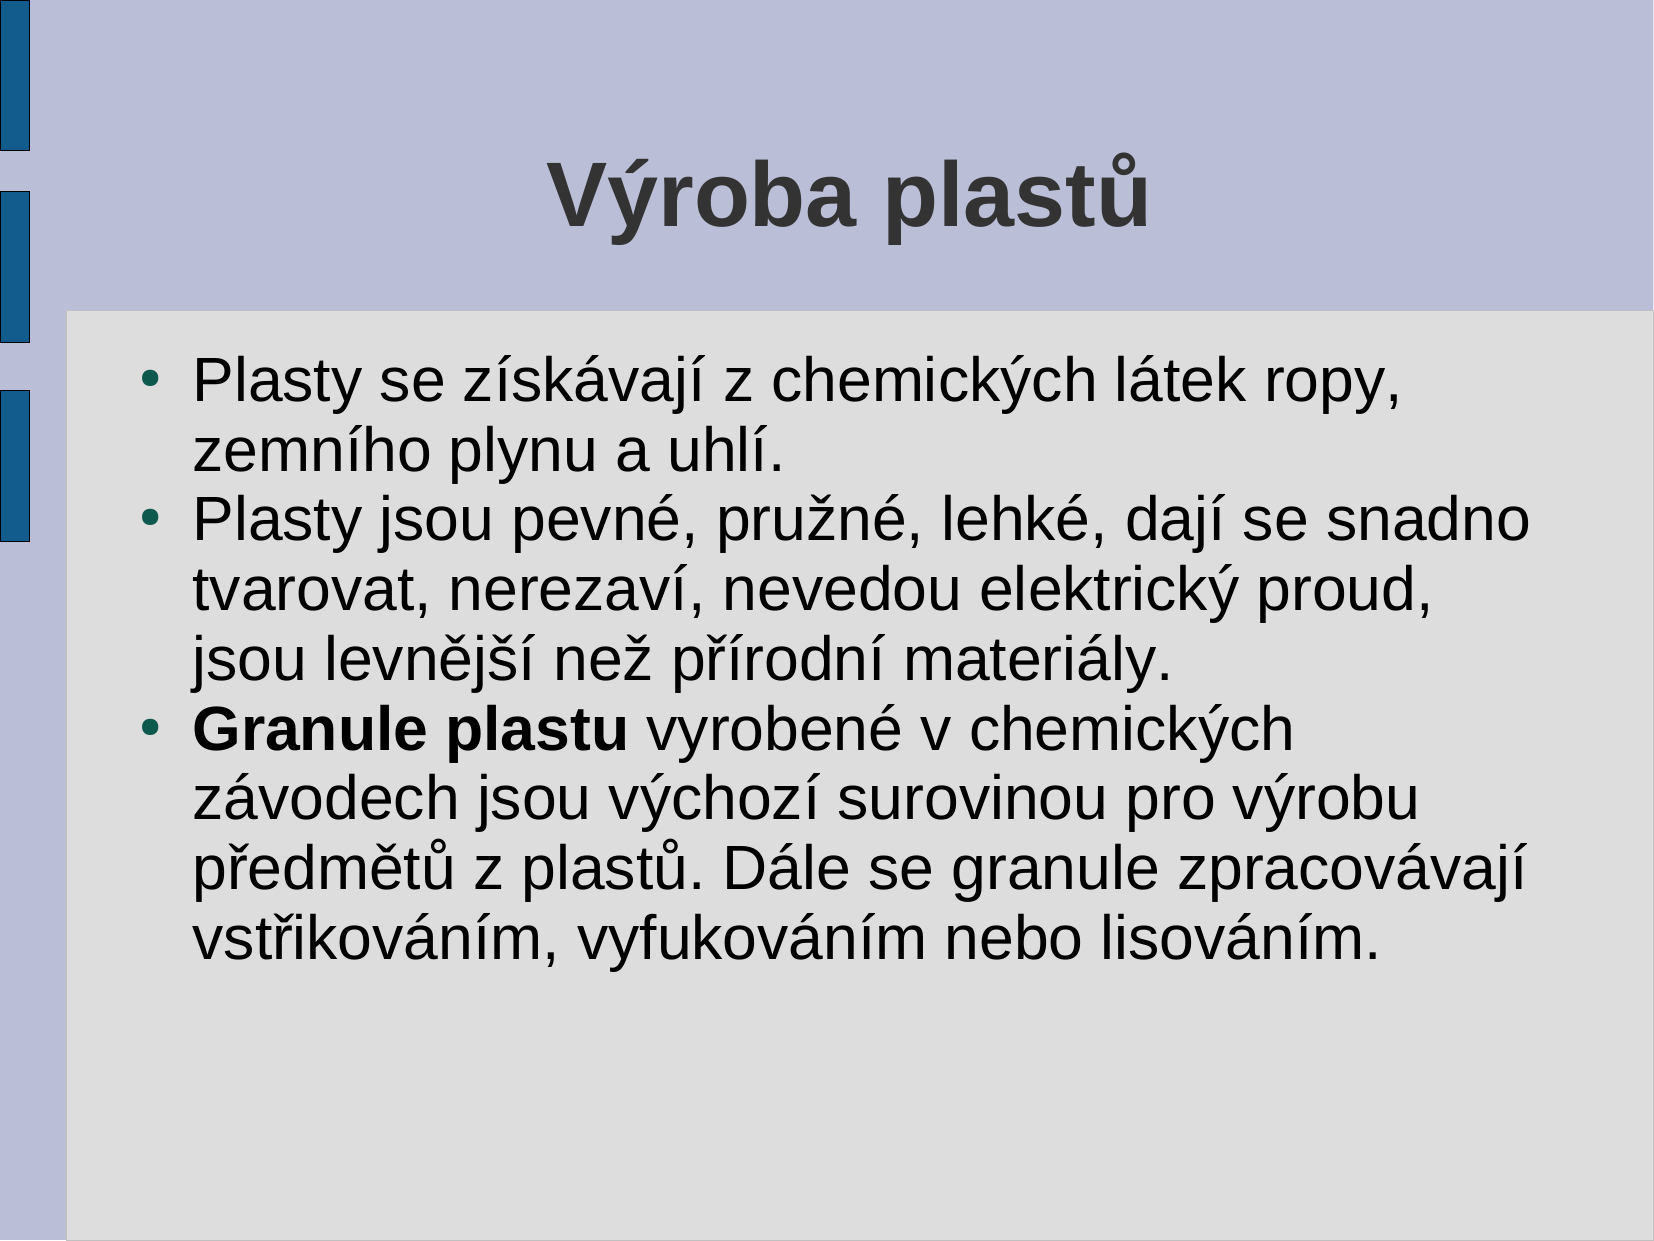

# Výroba plastů
Plasty se získávají z chemických látek ropy, zemního plynu a uhlí.
Plasty jsou pevné, pružné, lehké, dají se snadno tvarovat, nerezaví, nevedou elektrický proud, jsou levnější než přírodní materiály.
Granule plastu vyrobené v chemických závodech jsou výchozí surovinou pro výrobu předmětů z plastů. Dále se granule zpracovávají vstřikováním, vyfukováním nebo lisováním.